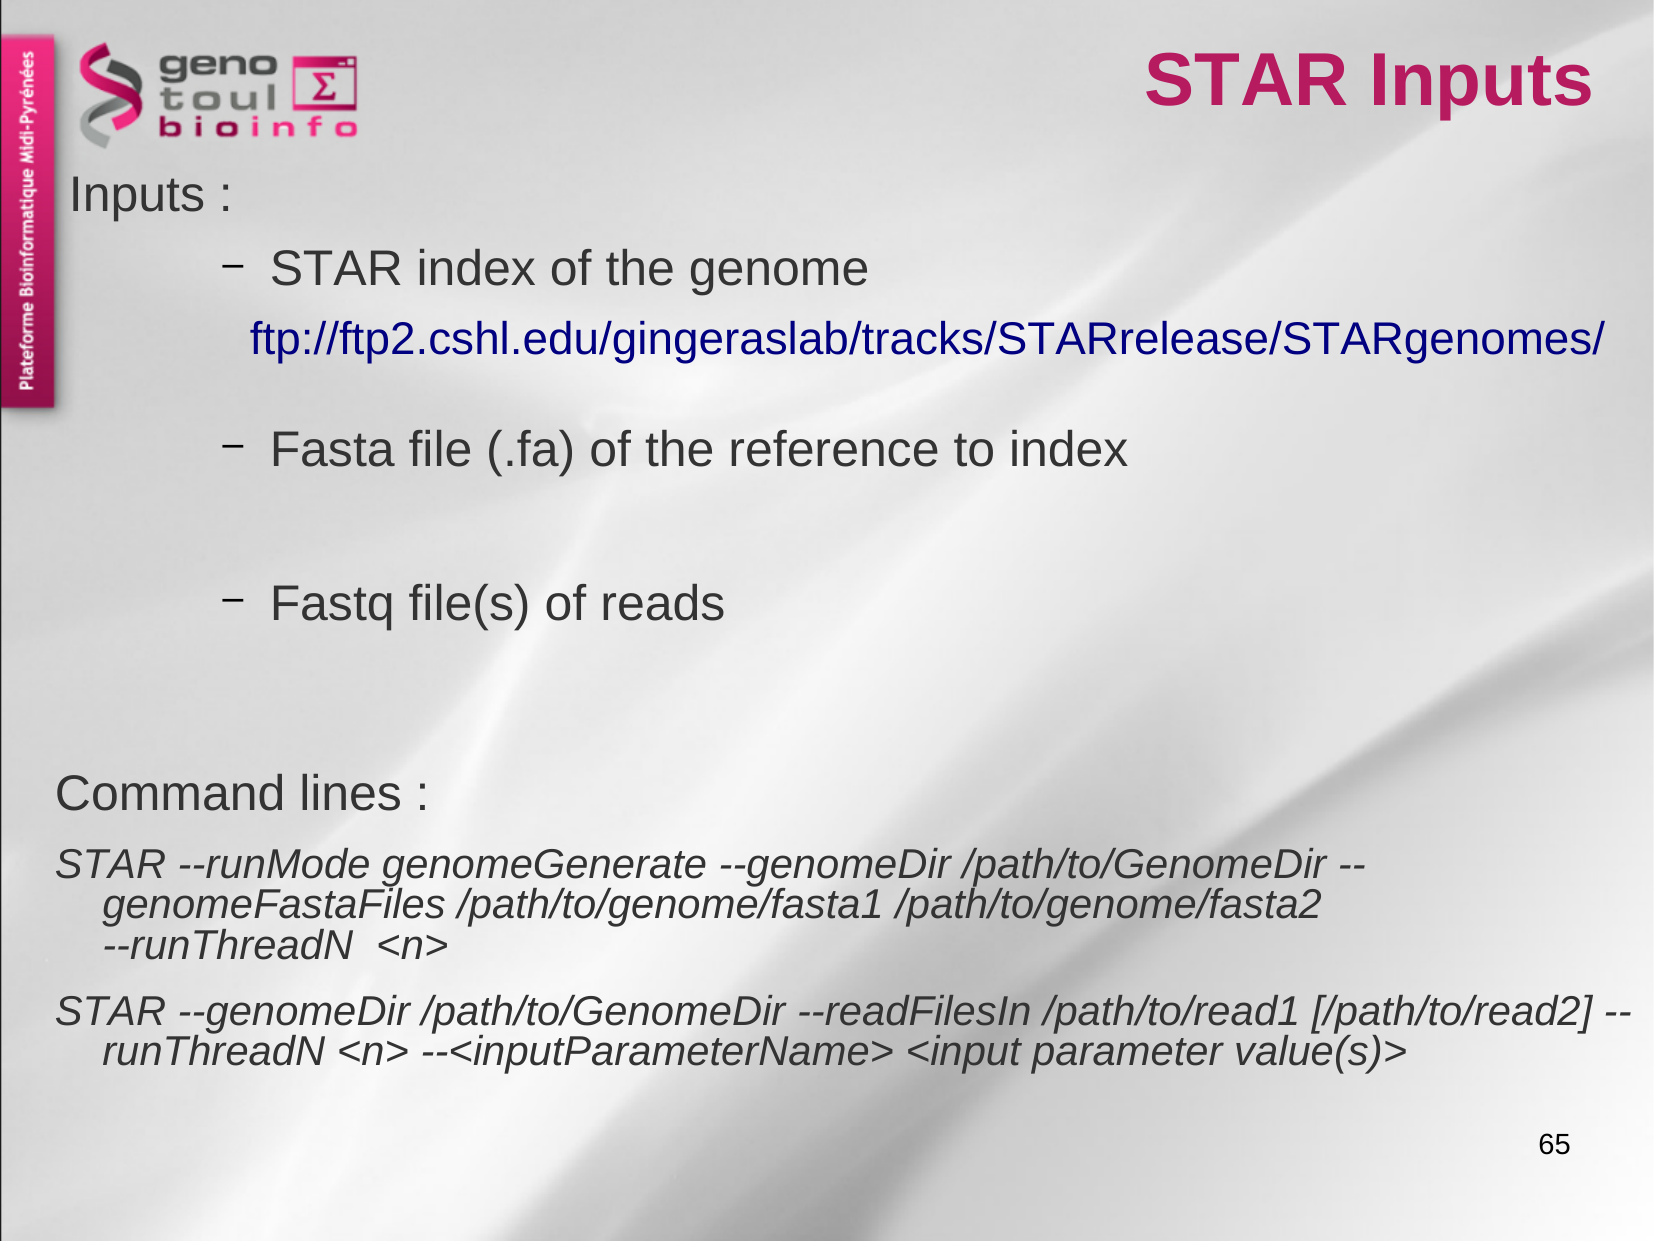

STAR Inputs
# Inputs :
STAR index of the genome
ftp://ftp2.cshl.edu/gingeraslab/tracks/STARrelease/STARgenomes/
Fasta file (.fa) of the reference to index
Fastq file(s) of reads
Command lines :
STAR --runMode genomeGenerate --genomeDir /path/to/GenomeDir --genomeFastaFiles /path/to/genome/fasta1 /path/to/genome/fasta2
--runThreadN <n>
STAR --genomeDir /path/to/GenomeDir --readFilesIn /path/to/read1 [/path/to/read2] --runThreadN <n> --<inputParameterName> <input parameter value(s)>